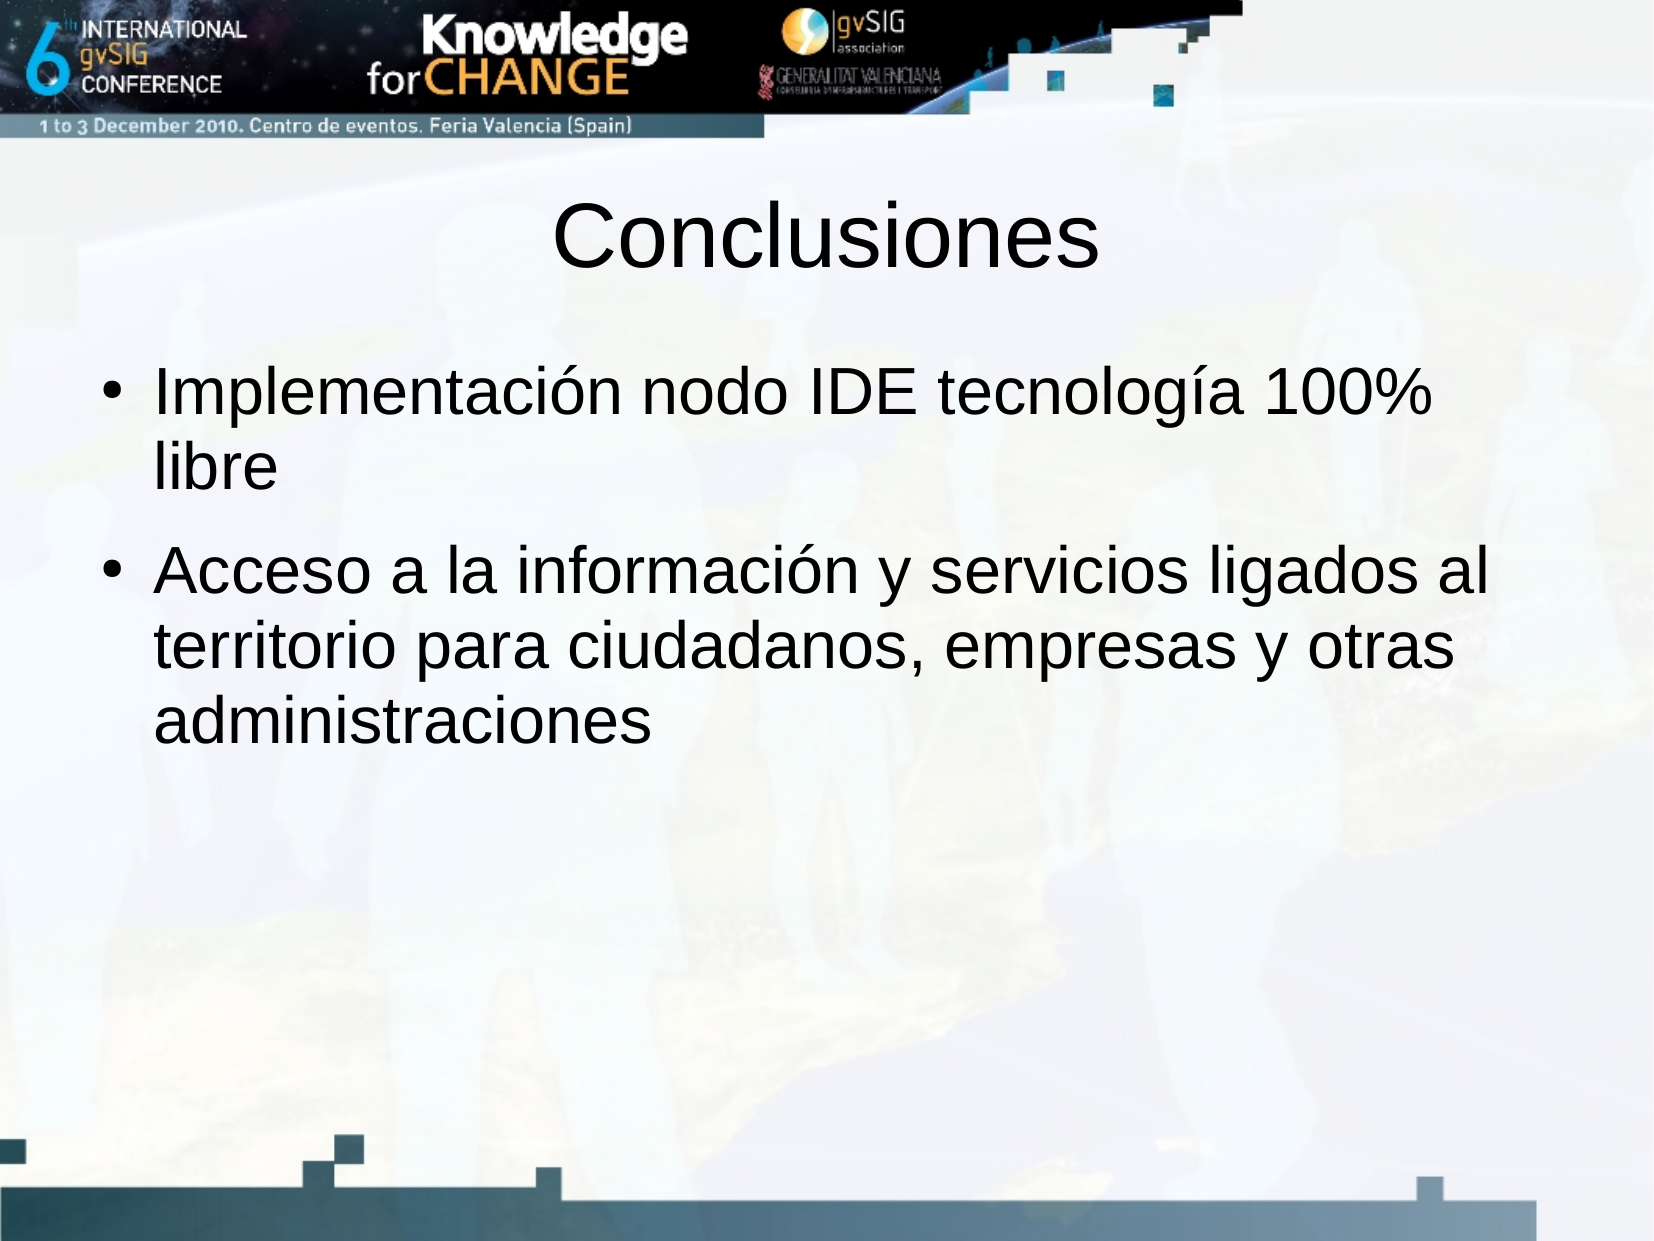

# Conclusiones
Implementación nodo IDE tecnología 100% libre
Acceso a la información y servicios ligados al territorio para ciudadanos, empresas y otras administraciones